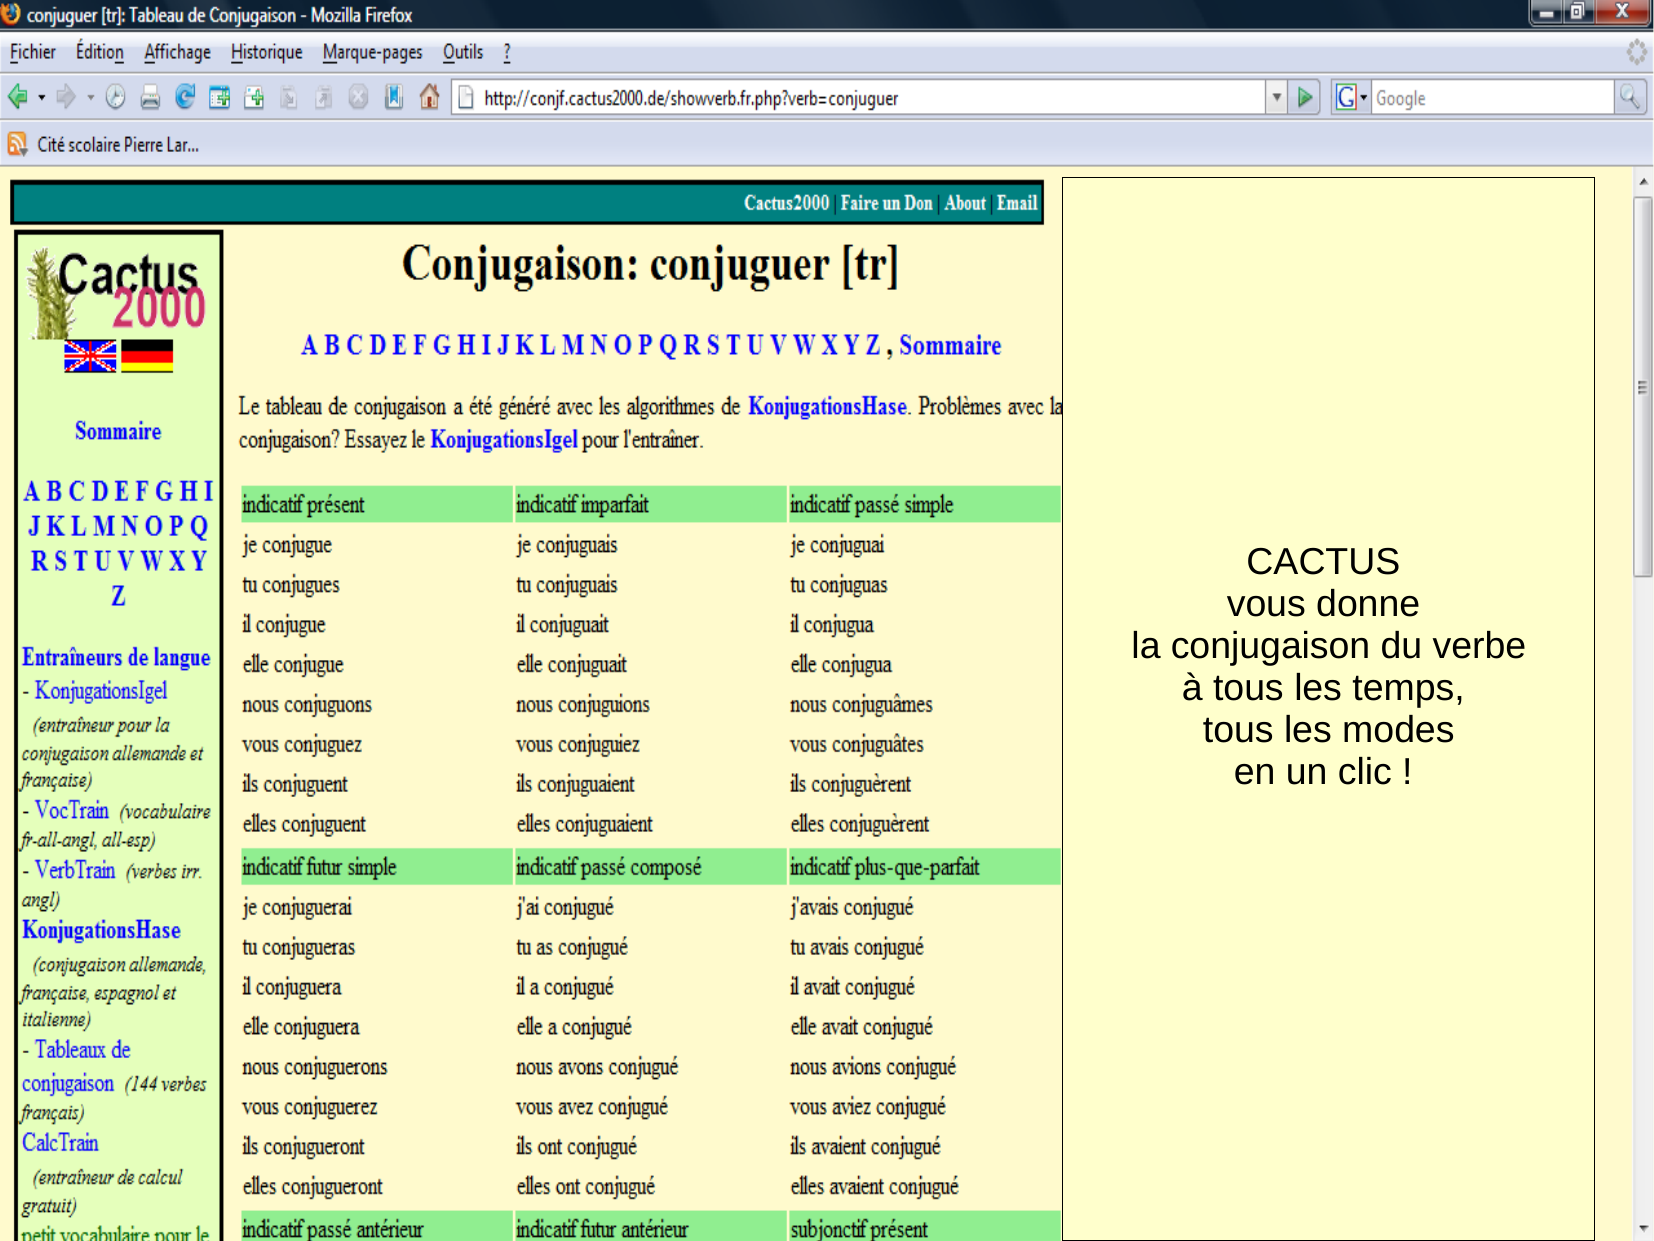

CACTUS
vous donne
la conjugaison du verbe
à tous les temps,
tous les modes
en un clic !